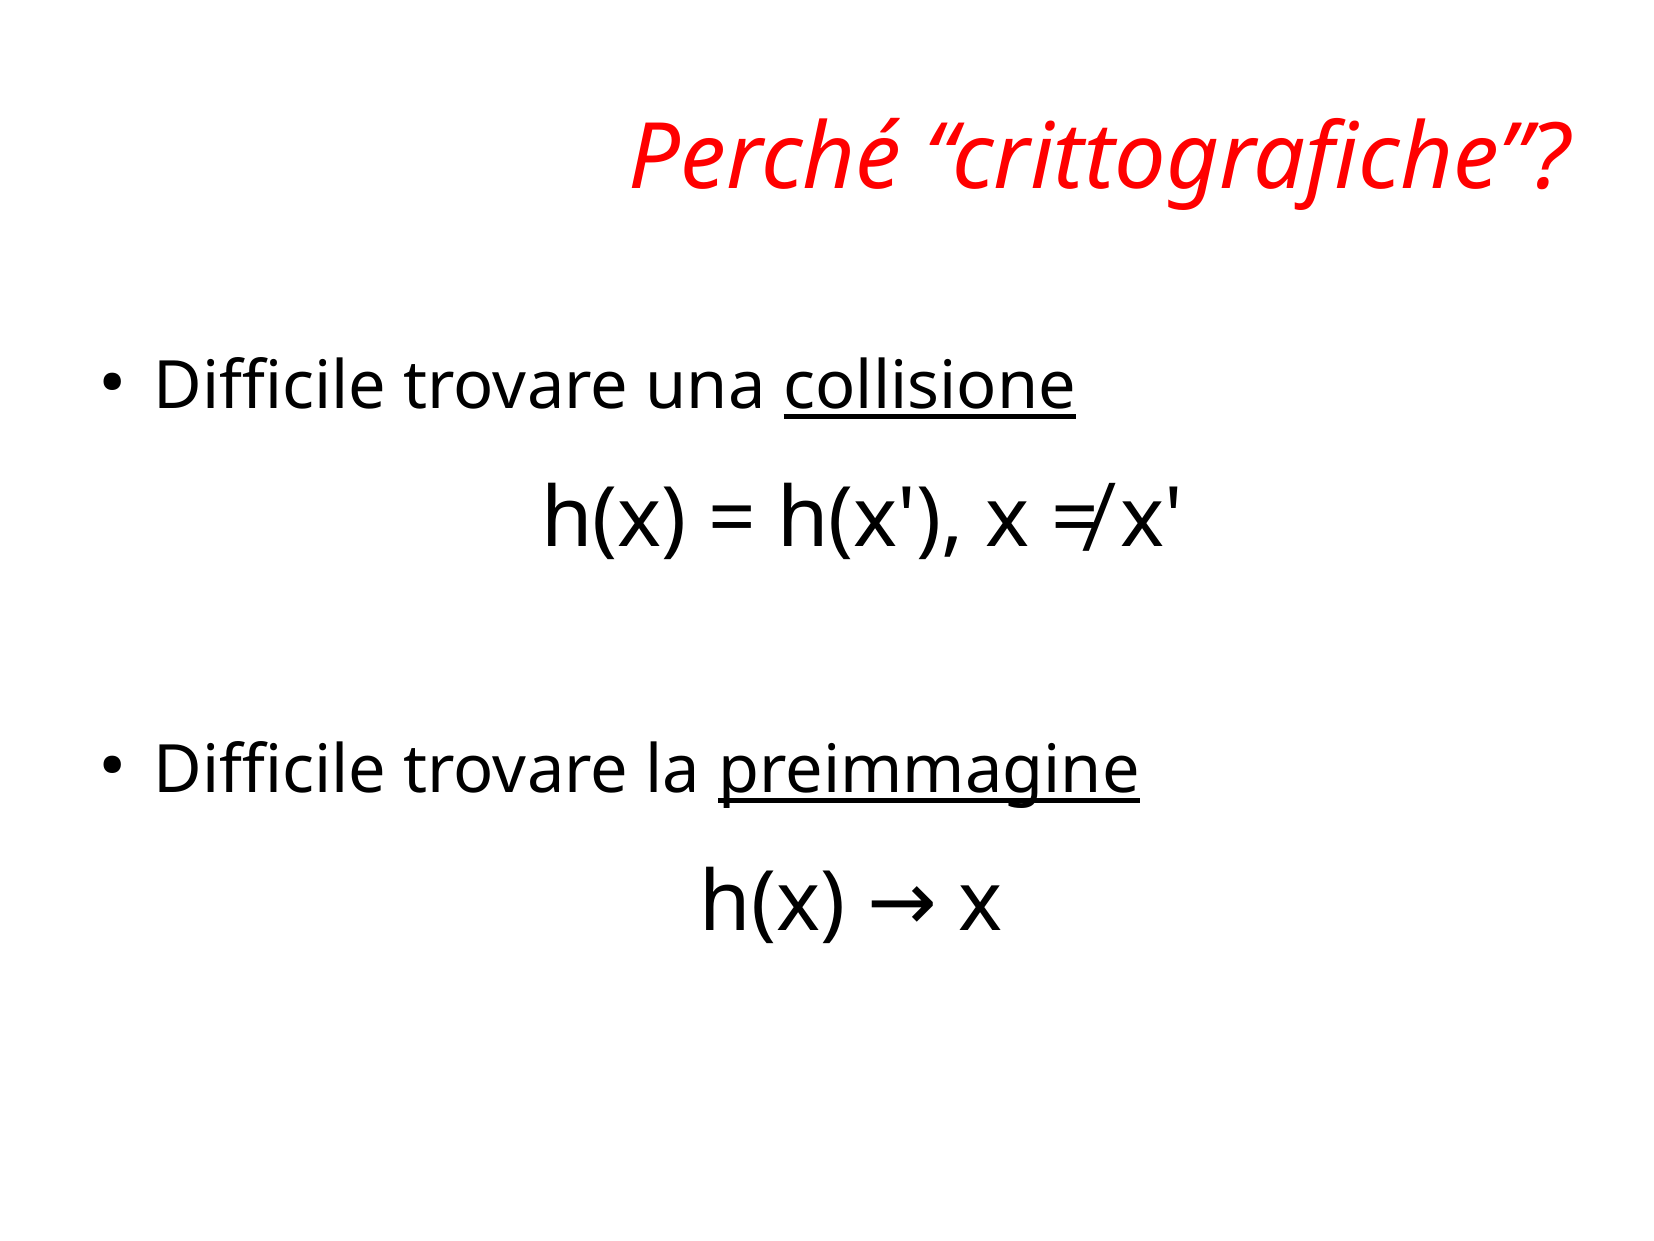

# Perché “crittografiche”?
Difficile trovare una collisione
h(x) = h(x'), x ≠ x'
Difficile trovare la preimmagine
h(x) → x